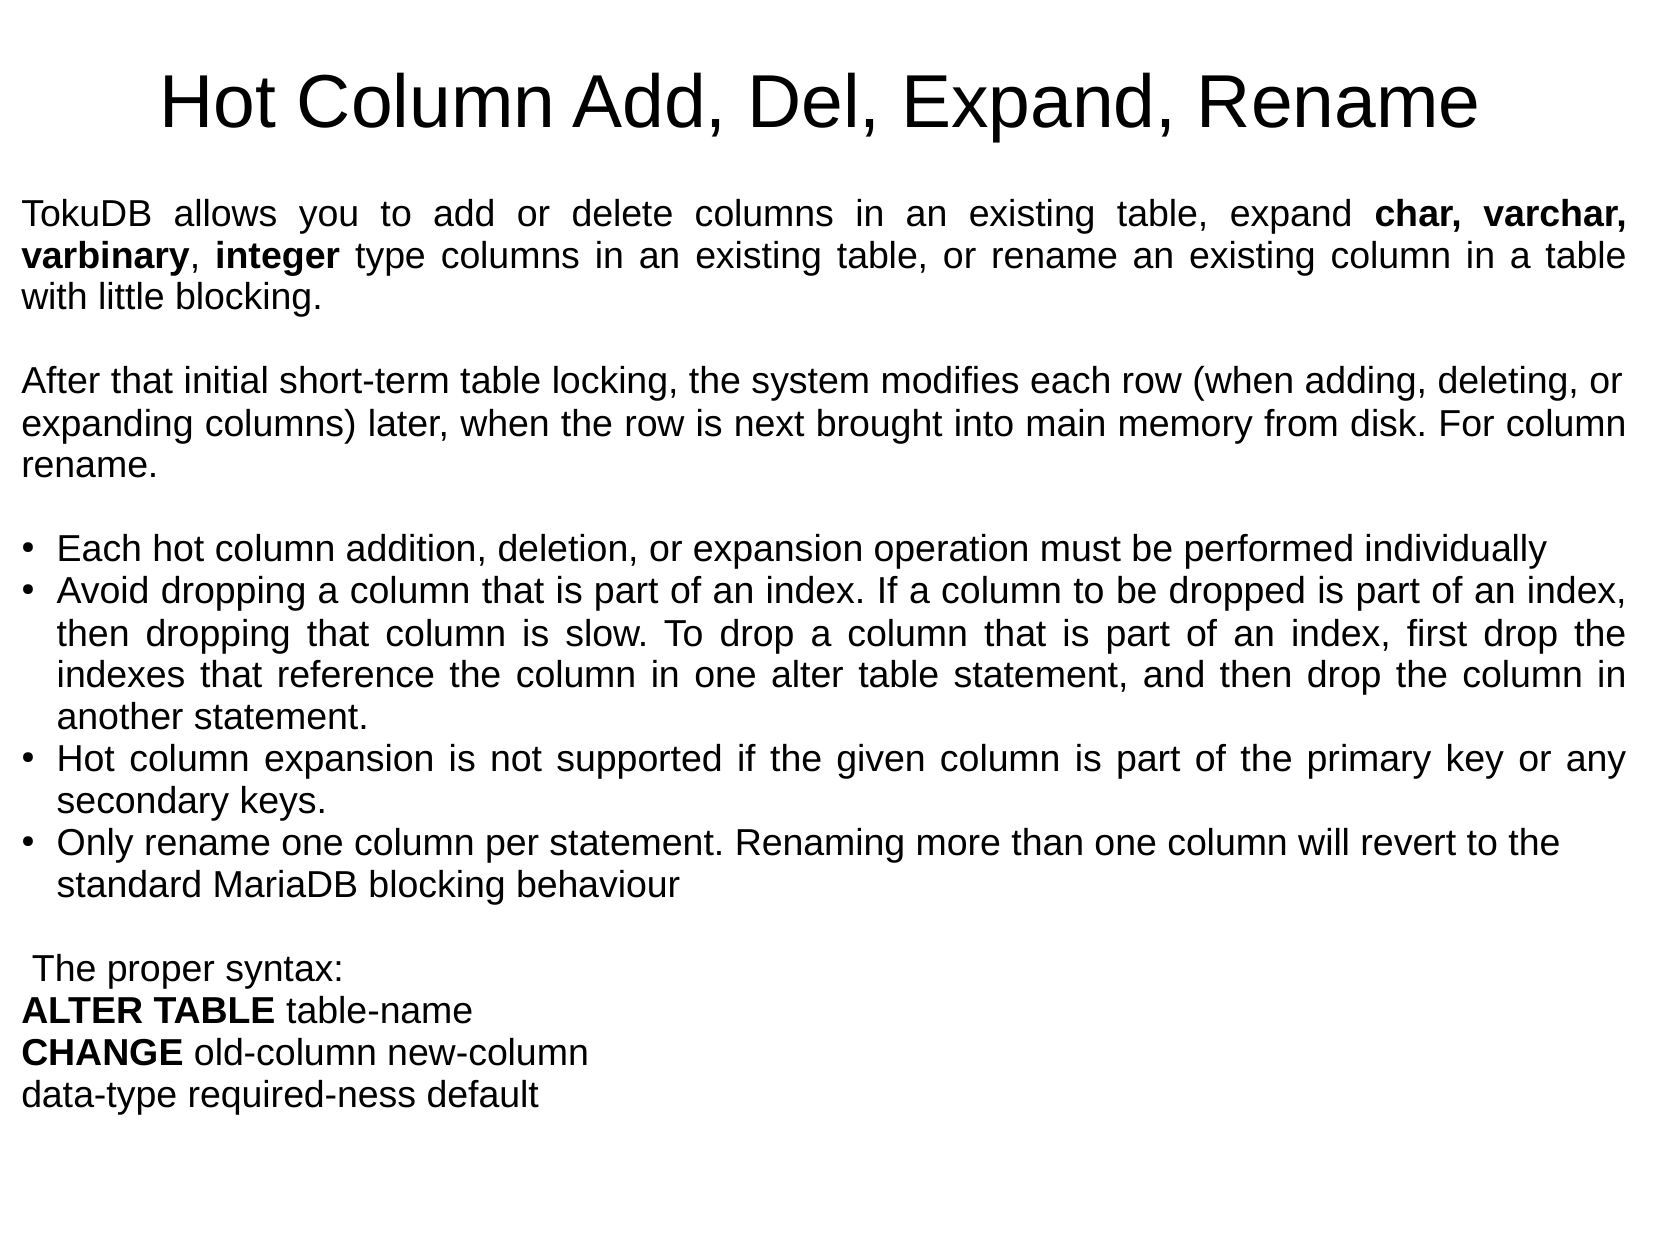

# Hot Column Add, Del, Expand, Rename
TokuDB allows you to add or delete columns in an existing table, expand char, varchar, varbinary, integer type columns in an existing table, or rename an existing column in a table with little blocking.
After that initial short-term table locking, the system modifies each row (when adding, deleting, or
expanding columns) later, when the row is next brought into main memory from disk. For column rename.
Each hot column addition, deletion, or expansion operation must be performed individually
Avoid dropping a column that is part of an index. If a column to be dropped is part of an index, then dropping that column is slow. To drop a column that is part of an index, first drop the indexes that reference the column in one alter table statement, and then drop the column in another statement.
Hot column expansion is not supported if the given column is part of the primary key or any secondary keys.
Only rename one column per statement. Renaming more than one column will revert to the
standard MariaDB blocking behaviour
 The proper syntax:
ALTER TABLE table-name
CHANGE old-column new-column
data-type required-ness default